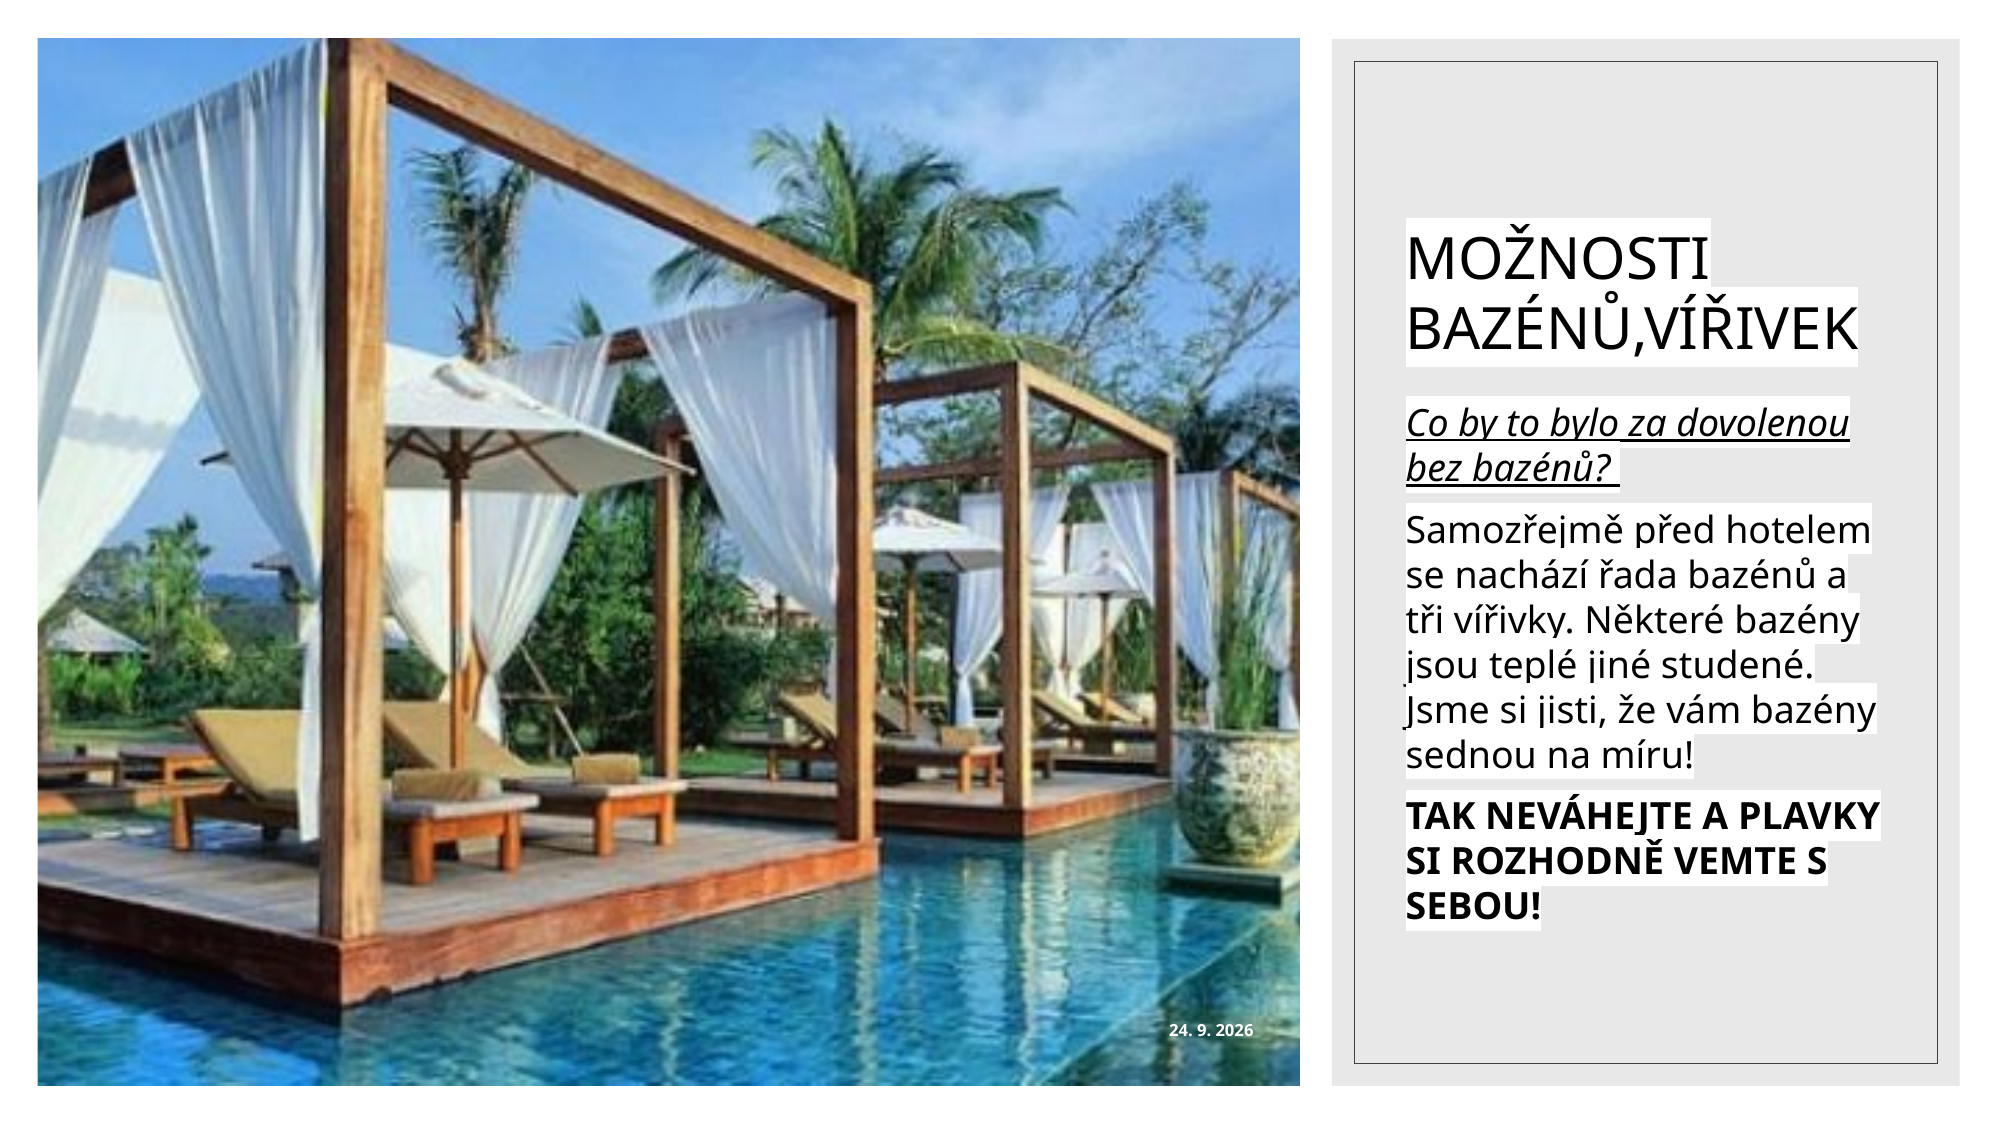

# MOŽNOSTI BAZÉNŮ,VÍŘIVEK
Co by to bylo za dovolenou bez bazénů?
Samozřejmě před hotelem se nachází řada bazénů a tři vířivky. Některé bazény jsou teplé jiné studené. Jsme si jisti, že vám bazény sednou na míru!
TAK NEVÁHEJTE A PLAVKY SI ROZHODNĚ VEMTE S SEBOU!